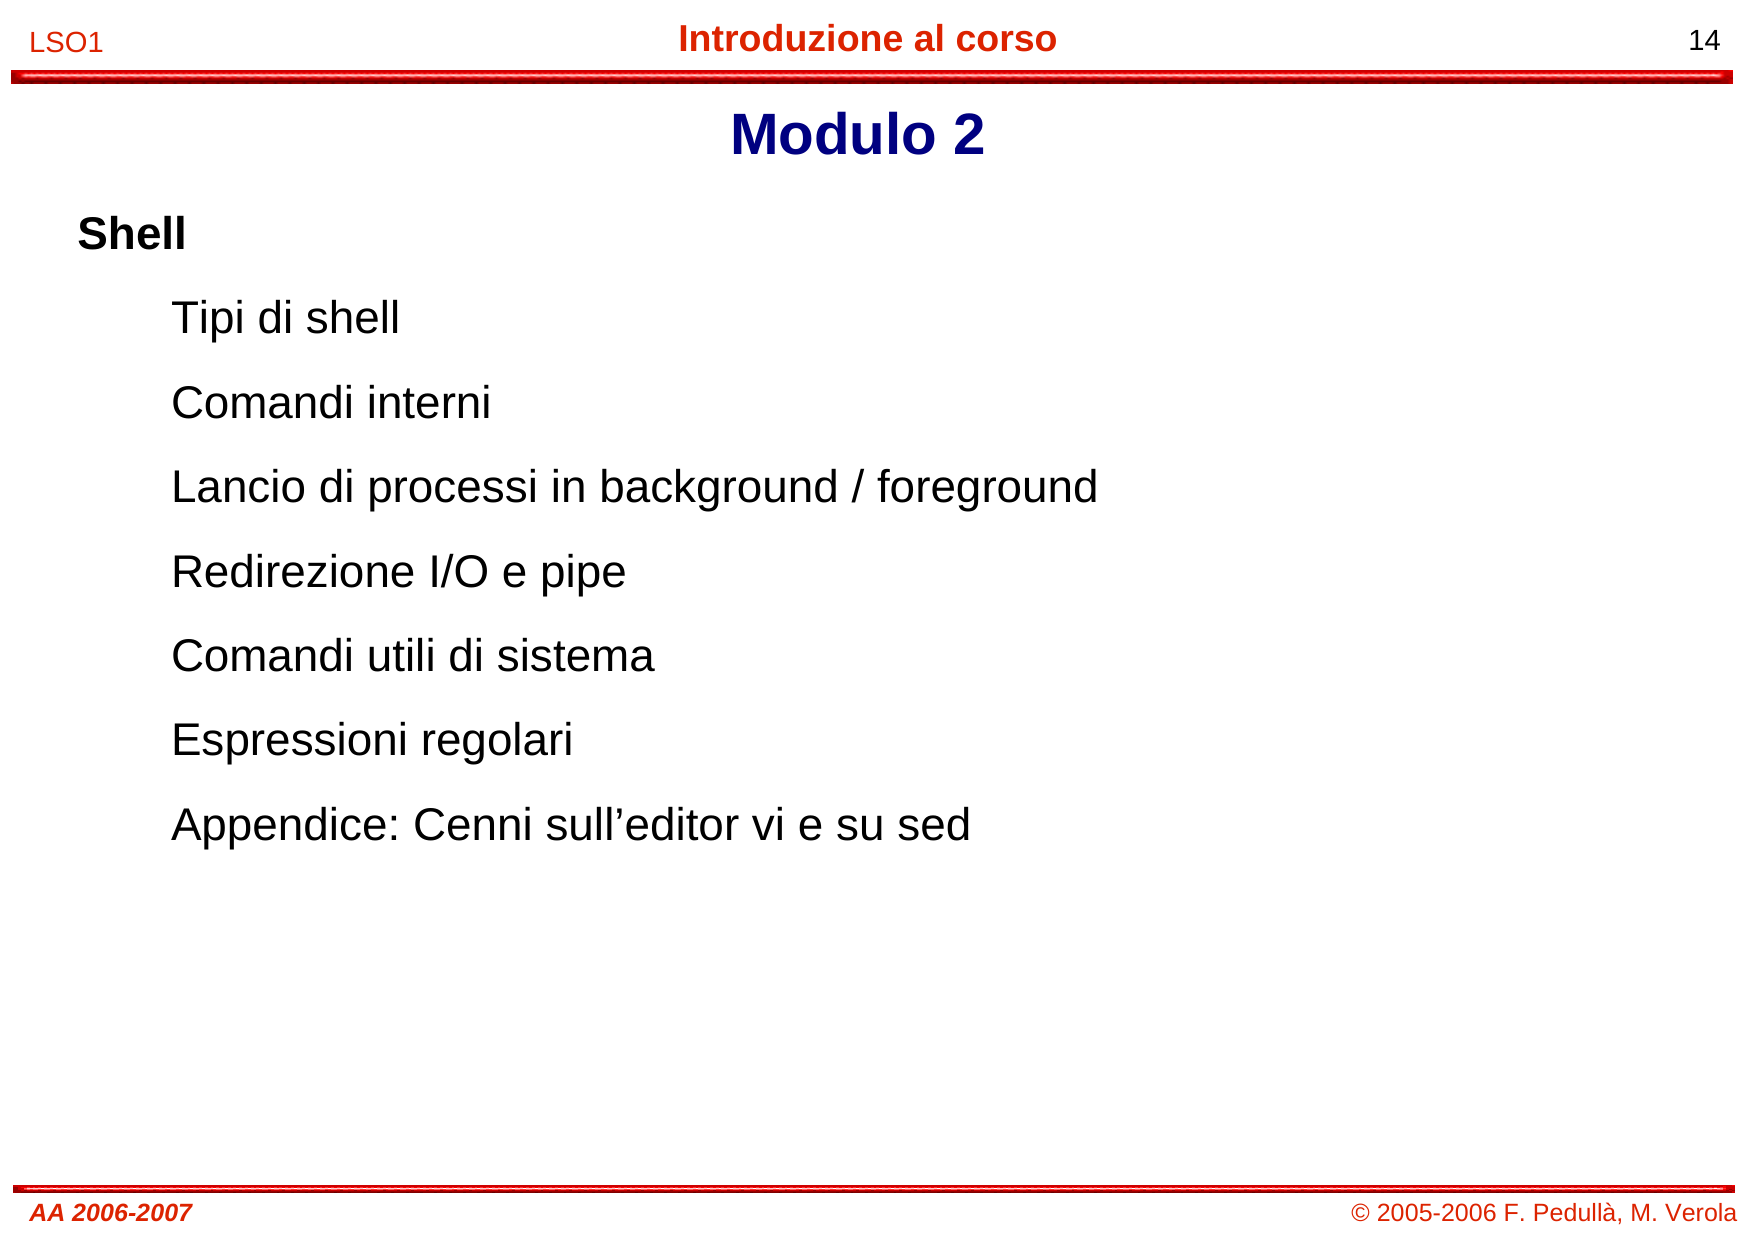

Modulo 2
# Shell
Tipi di shell
Comandi interni
Lancio di processi in background / foreground
Redirezione I/O e pipe
Comandi utili di sistema
Espressioni regolari
Appendice: Cenni sull’editor vi e su sed